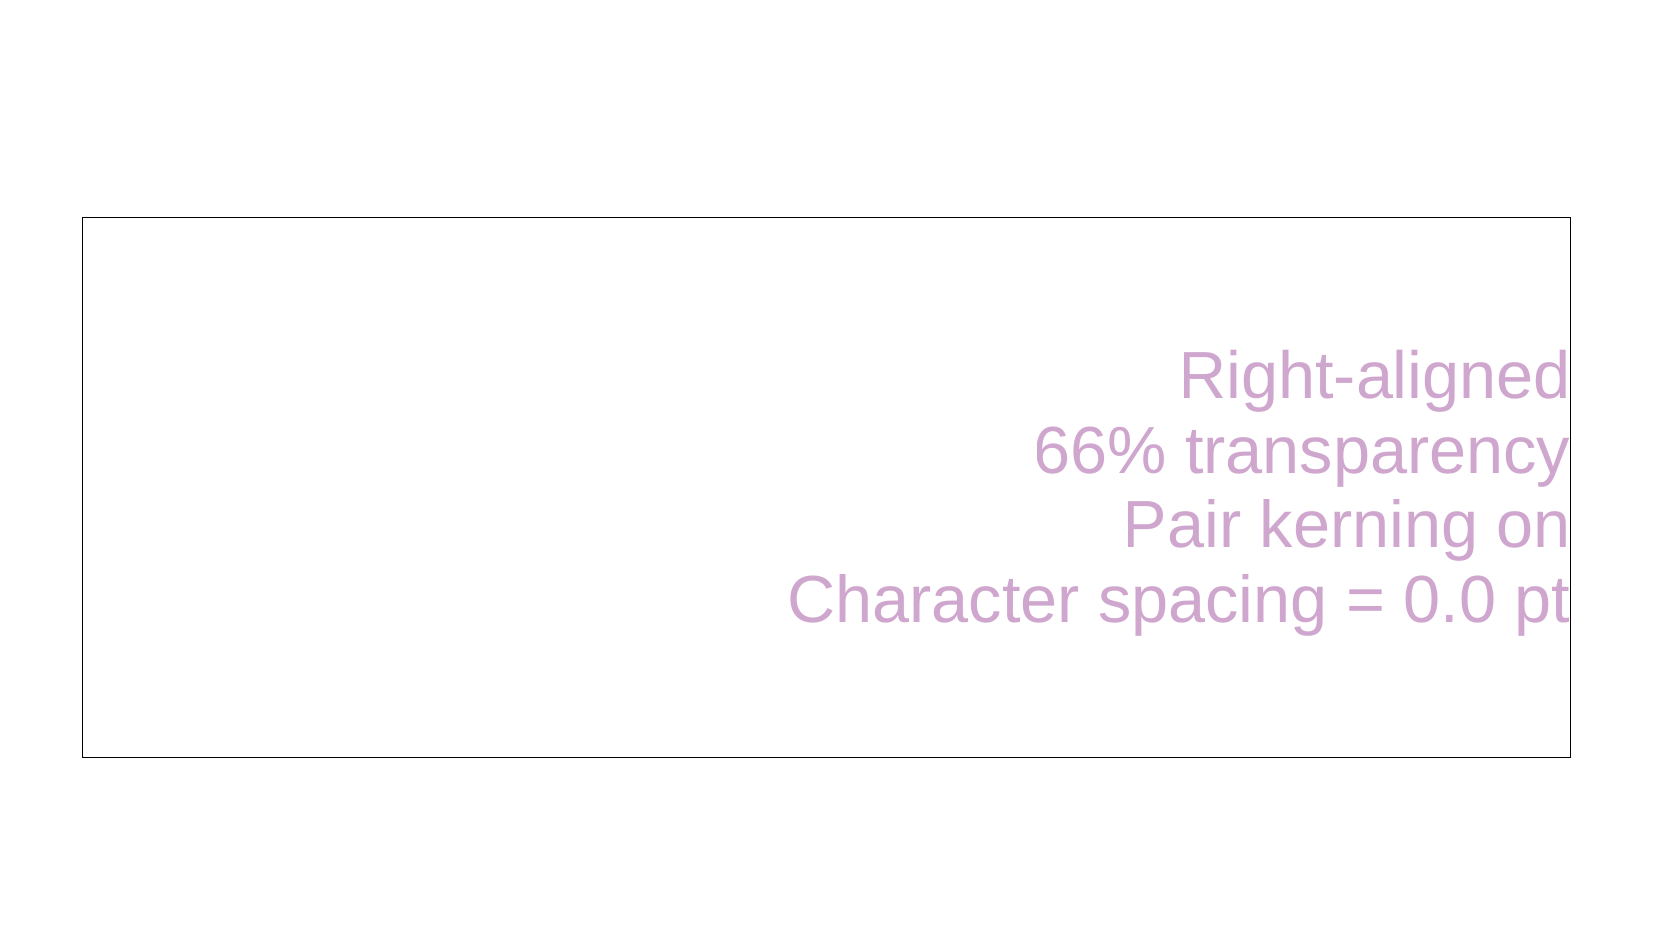

# Right-aligned
66% transparency
Pair kerning on
Character spacing = 0.0 pt